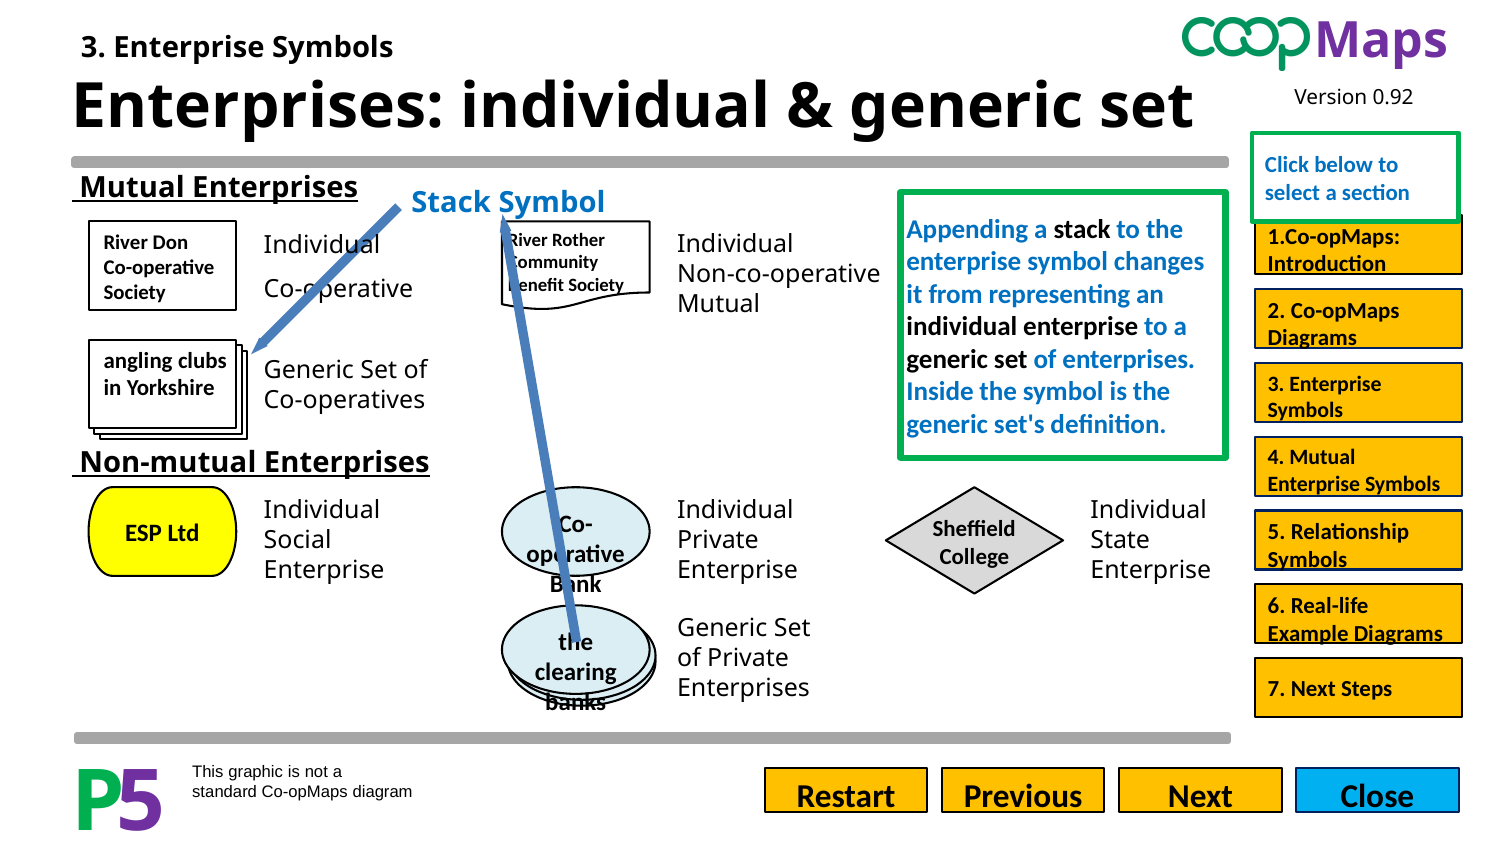

Maps
3. Enterprise Symbols
Enterprises: individual & generic set
Version 0.92
Click below to select a section
 Mutual Enterprises
Stack Symbol
Appending a stack to the enterprise symbol changes it from representing an individual enterprise to a generic set of enterprises. Inside the symbol is the generic set's definition.
1.Co-opMaps: Introduction
River Don Co-operative Society
Individual
River Rother Community Benefit Society
Individual
Non-co-operative Mutual
Co-operative
2. Co-opMaps Diagrams
angling clubs in Yorkshire
Generic Set of
Co-operatives
3. Enterprise Symbols
 Non-mutual Enterprises
4. Mutual Enterprise Symbols
ESP Ltd
Individual
Social Enterprise
Co-operative Bank
Individual
Private Enterprise
Sheffield College
Individual
State Enterprise
5. Relationship Symbols
6. Real-life Example Diagrams
the clearing banks
Generic Set
of Private Enterprises
7. Next Steps
P
5
This graphic is not a
standard Co-opMaps diagram
Restart
Previous
Next
Close